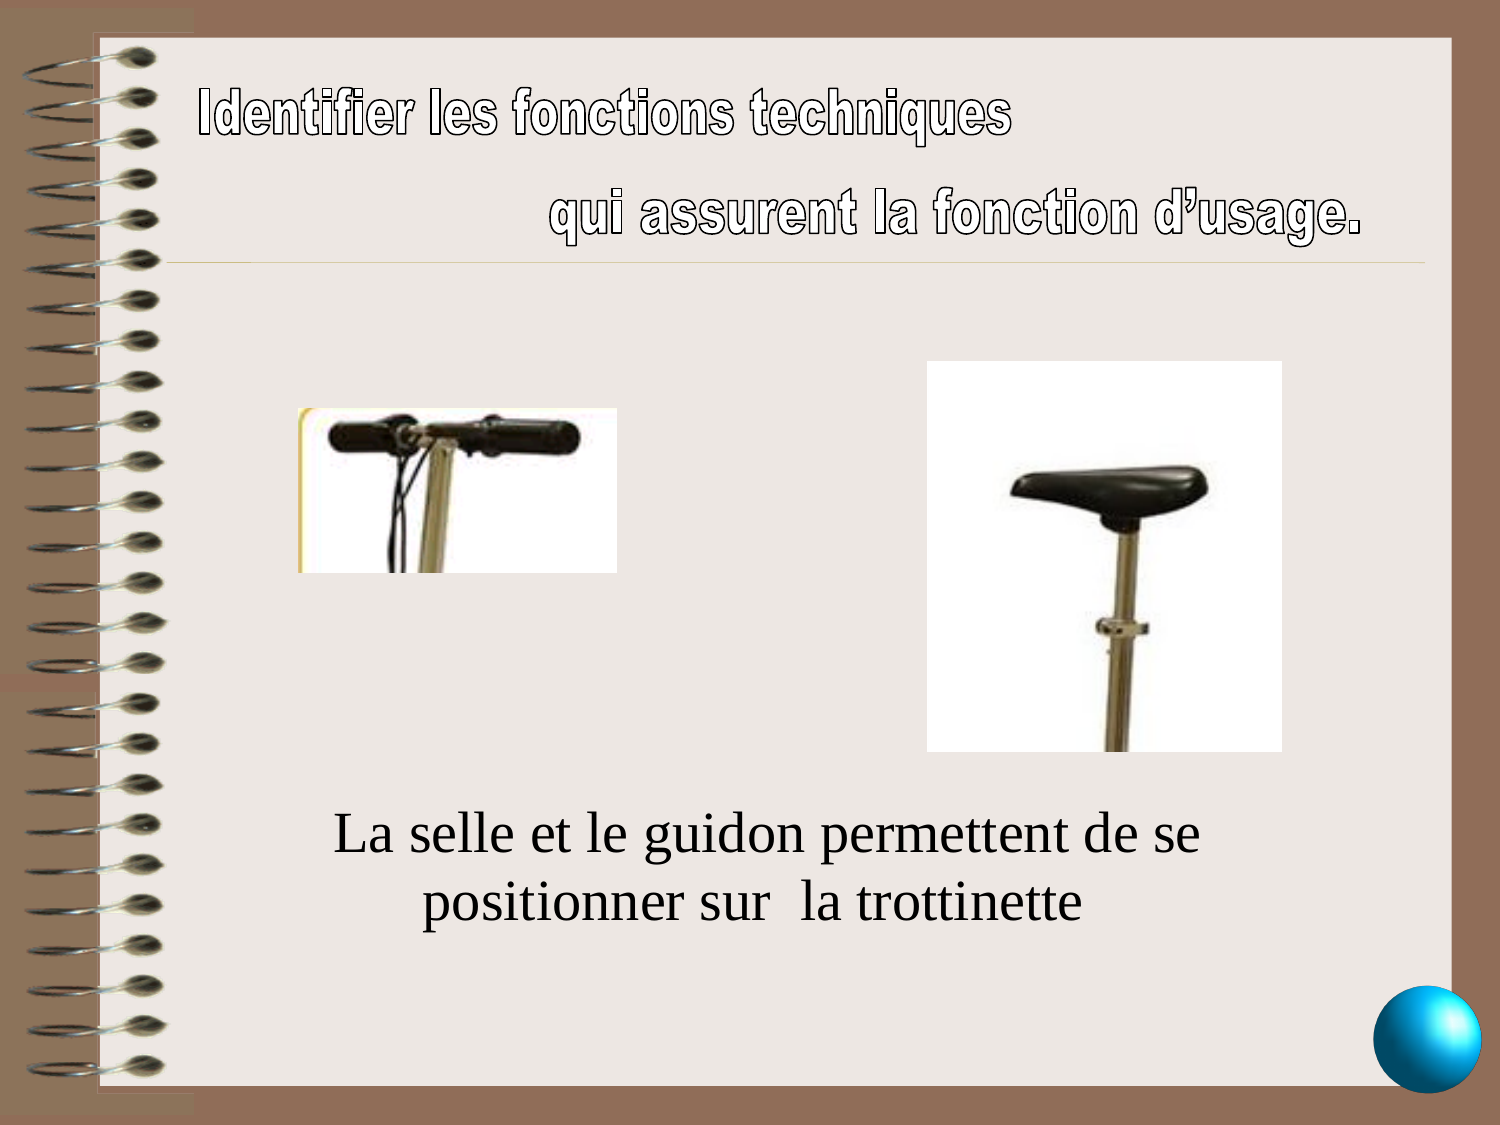

La selle et le guidon permettent de se positionner sur la trottinette